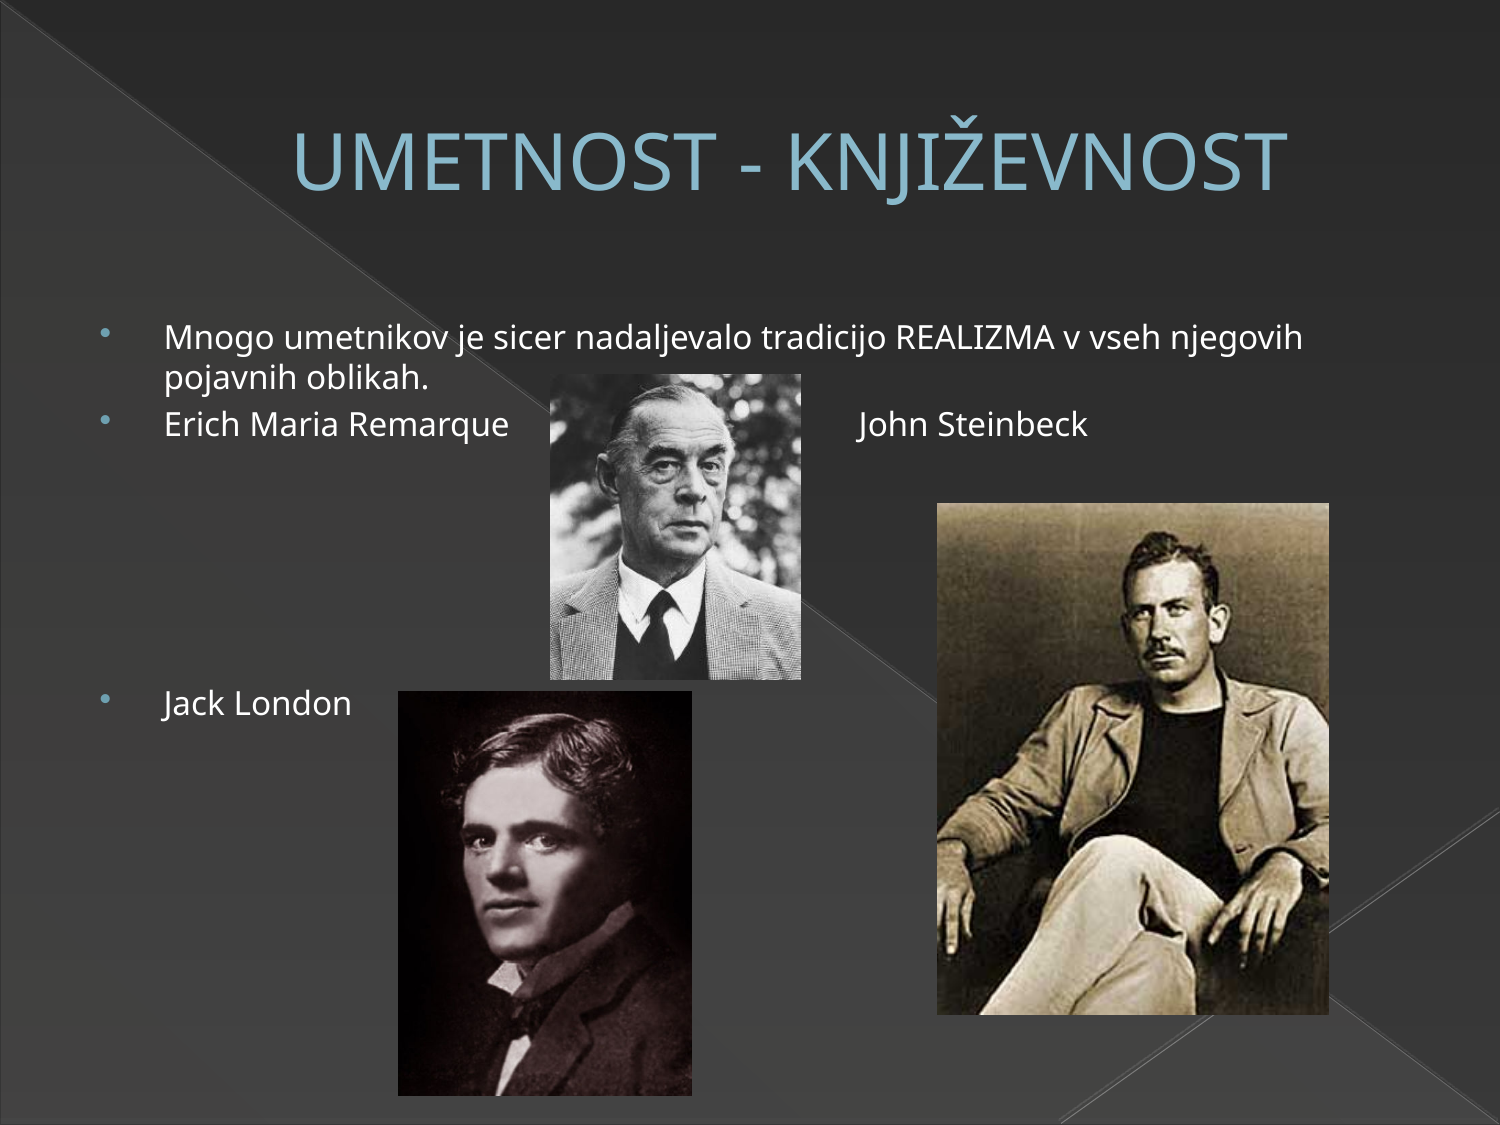

# UMETNOST - KNJIŽEVNOST
Mnogo umetnikov je sicer nadaljevalo tradicijo REALIZMA v vseh njegovih pojavnih oblikah.
Erich Maria Remarque John Steinbeck
Jack London